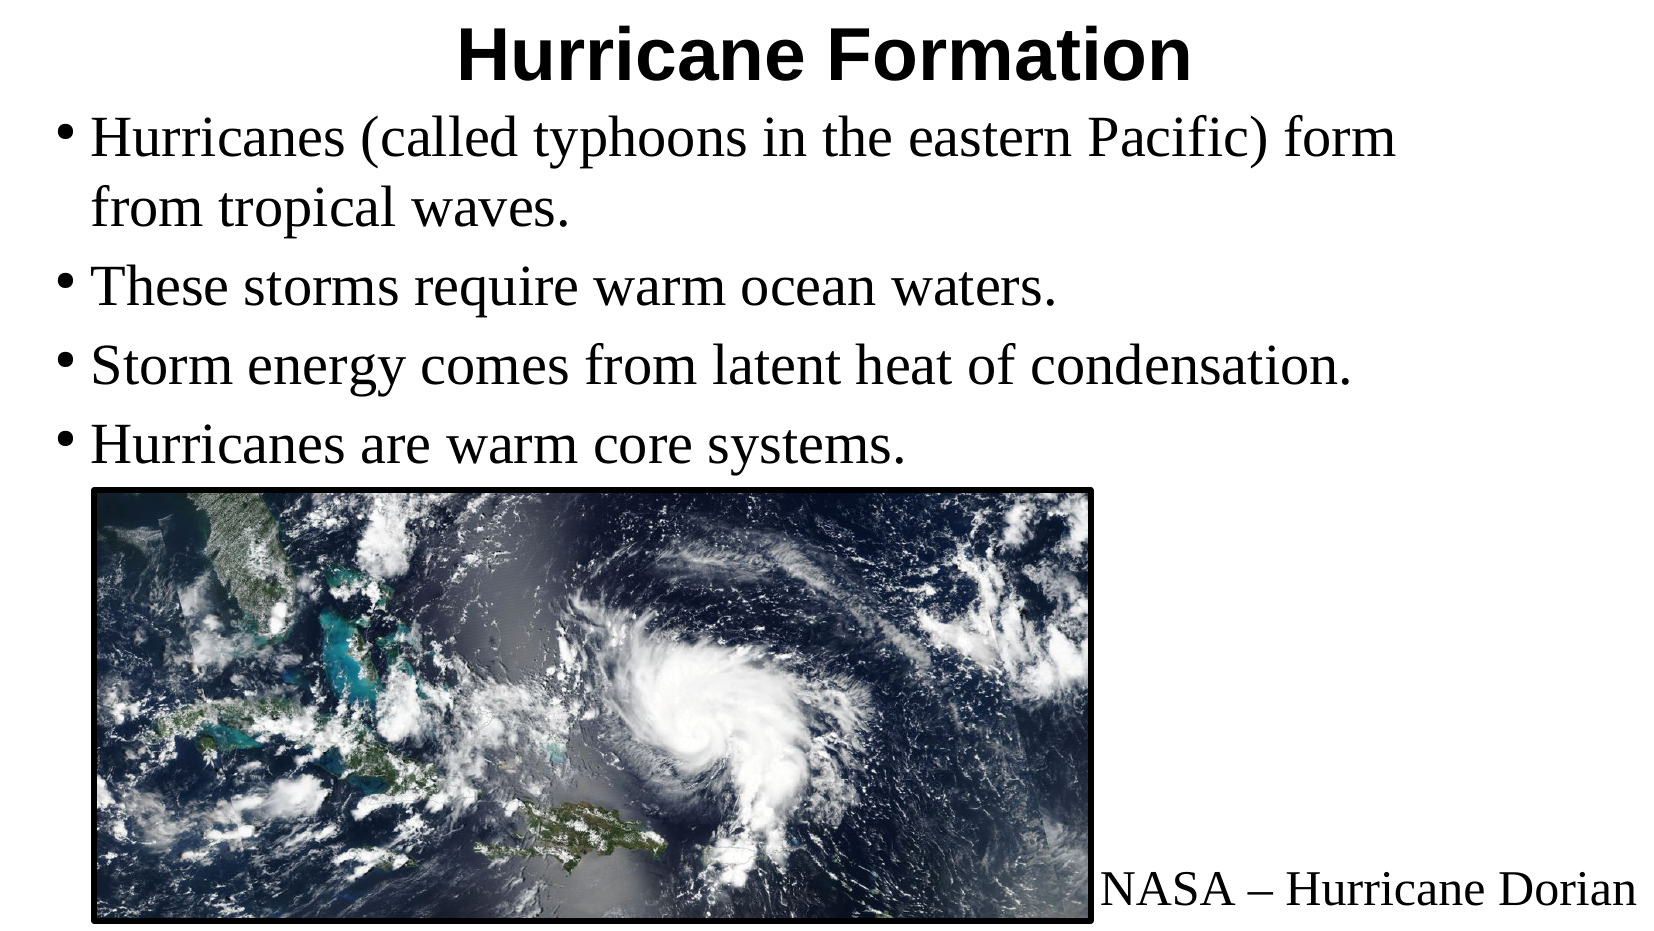

# Hurricane Formation
Hurricanes (called typhoons in the eastern Pacific) form from tropical waves.
These storms require warm ocean waters.
Storm energy comes from latent heat of condensation.
Hurricanes are warm core systems.
NASA – Hurricane Dorian